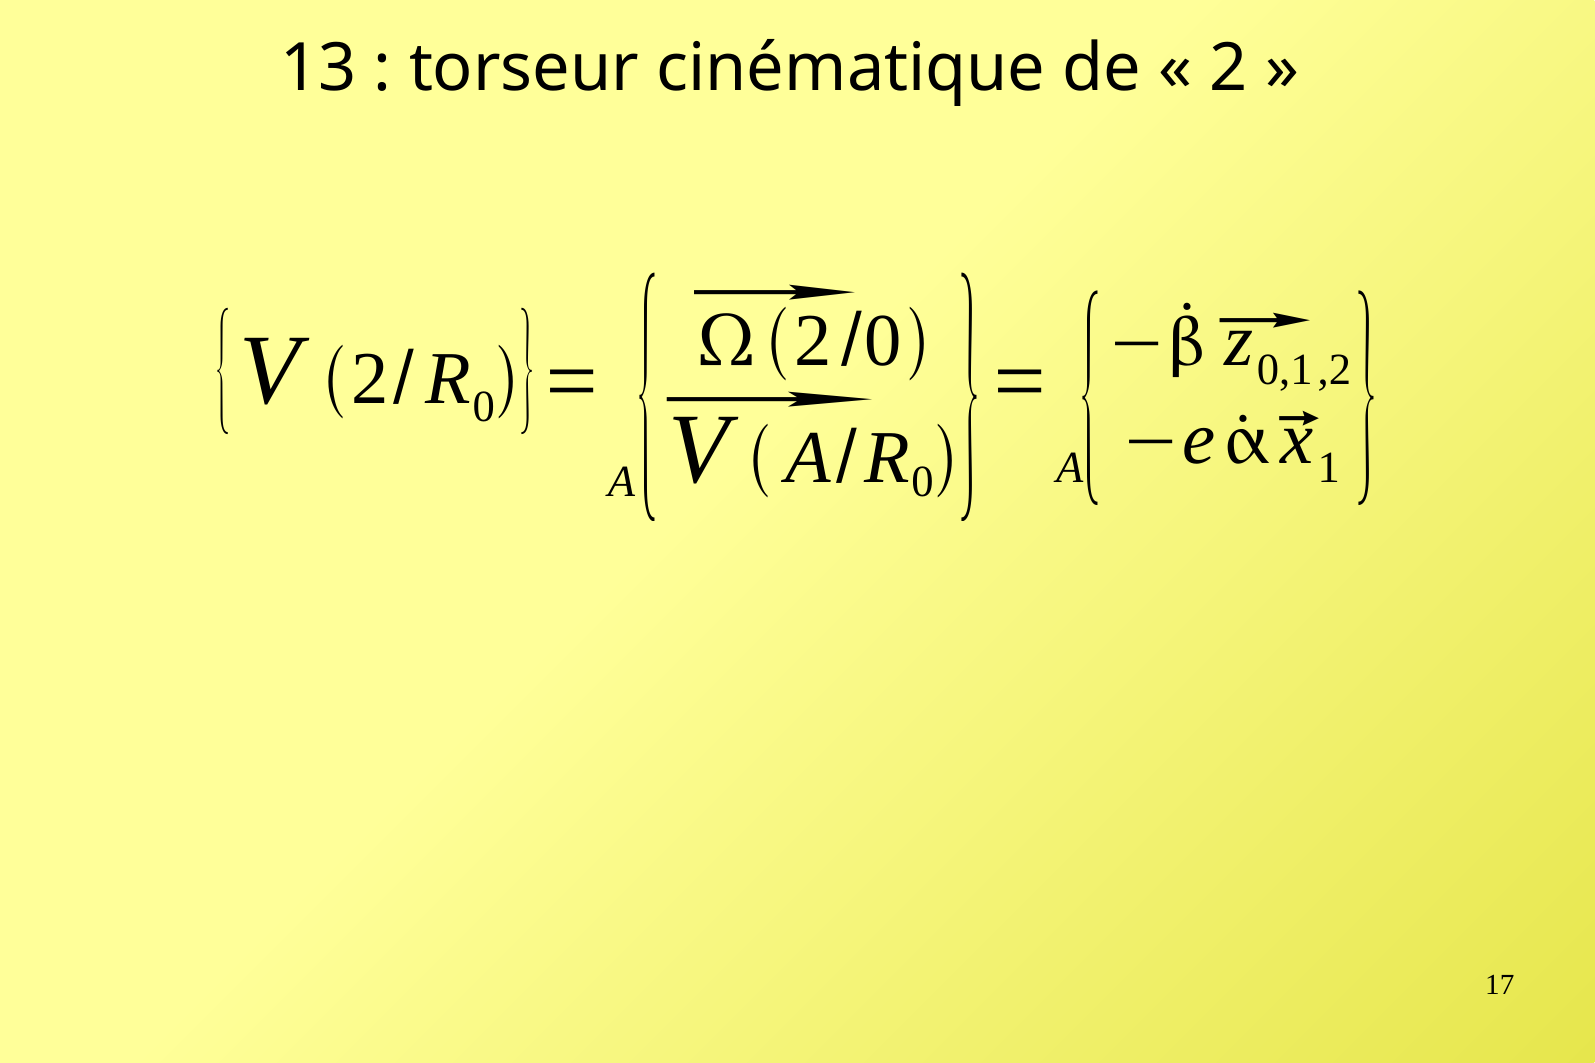

# 13 : torseur cinématique de « 2 »
17